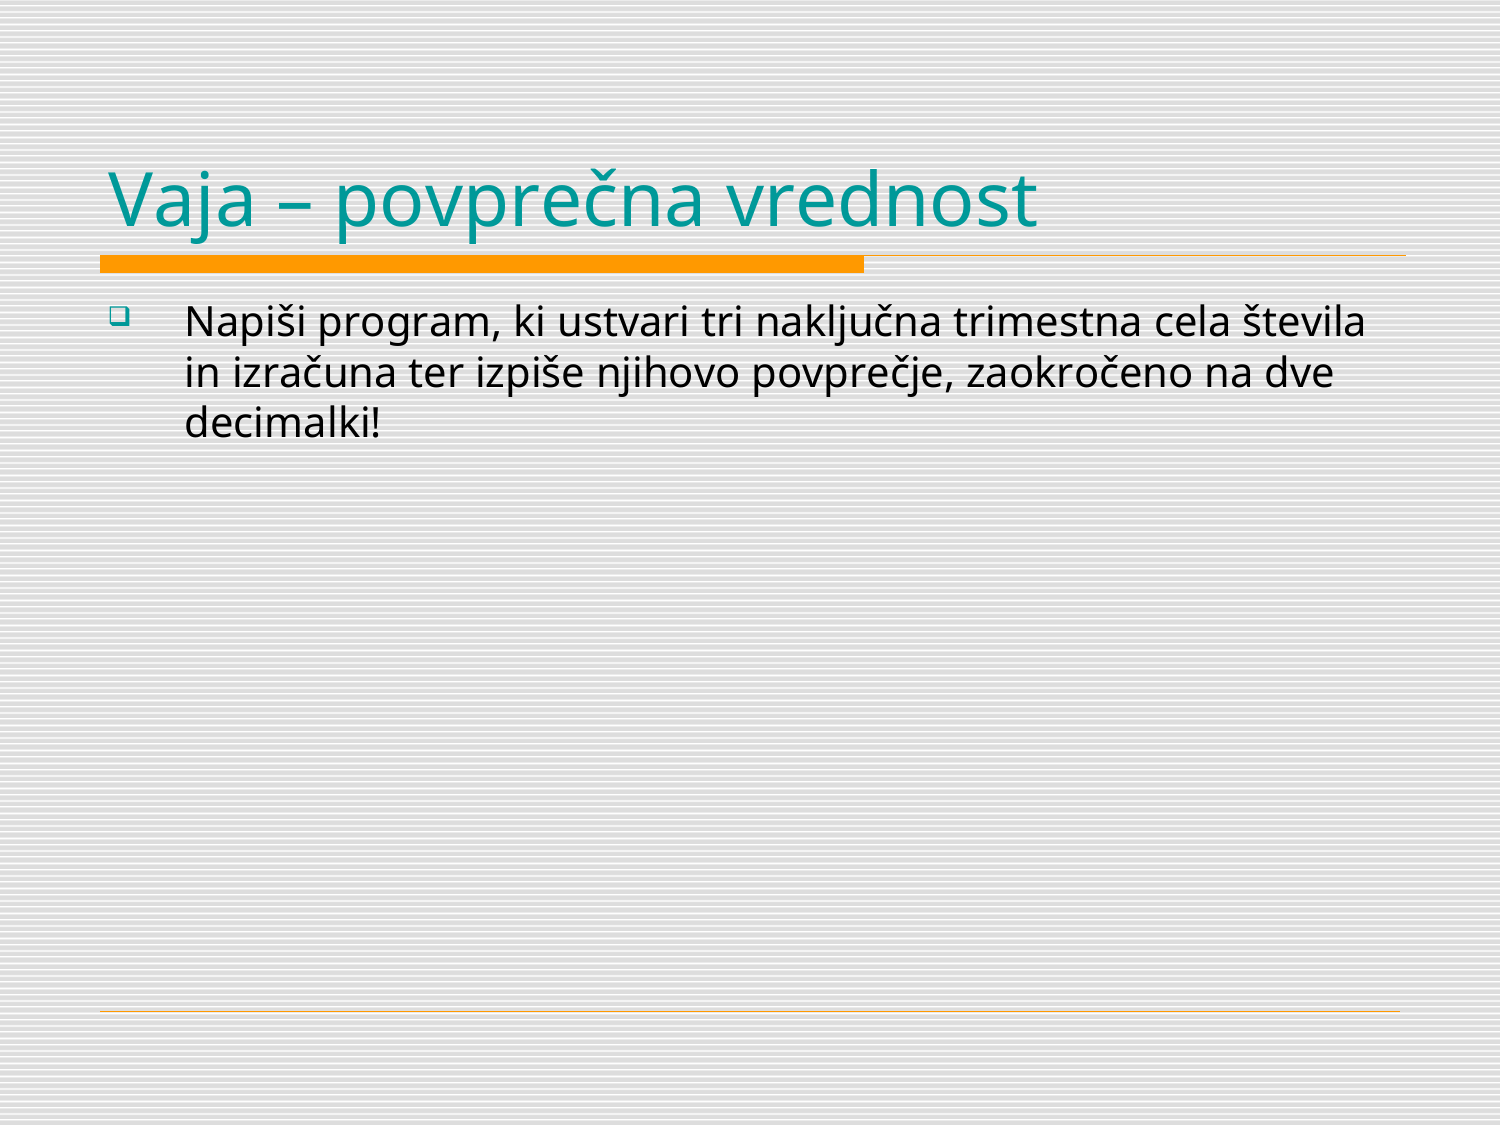

# Vaja – povprečna vrednost
Napiši program, ki ustvari tri naključna trimestna cela števila in izračuna ter izpiše njihovo povprečje, zaokročeno na dve decimalki!